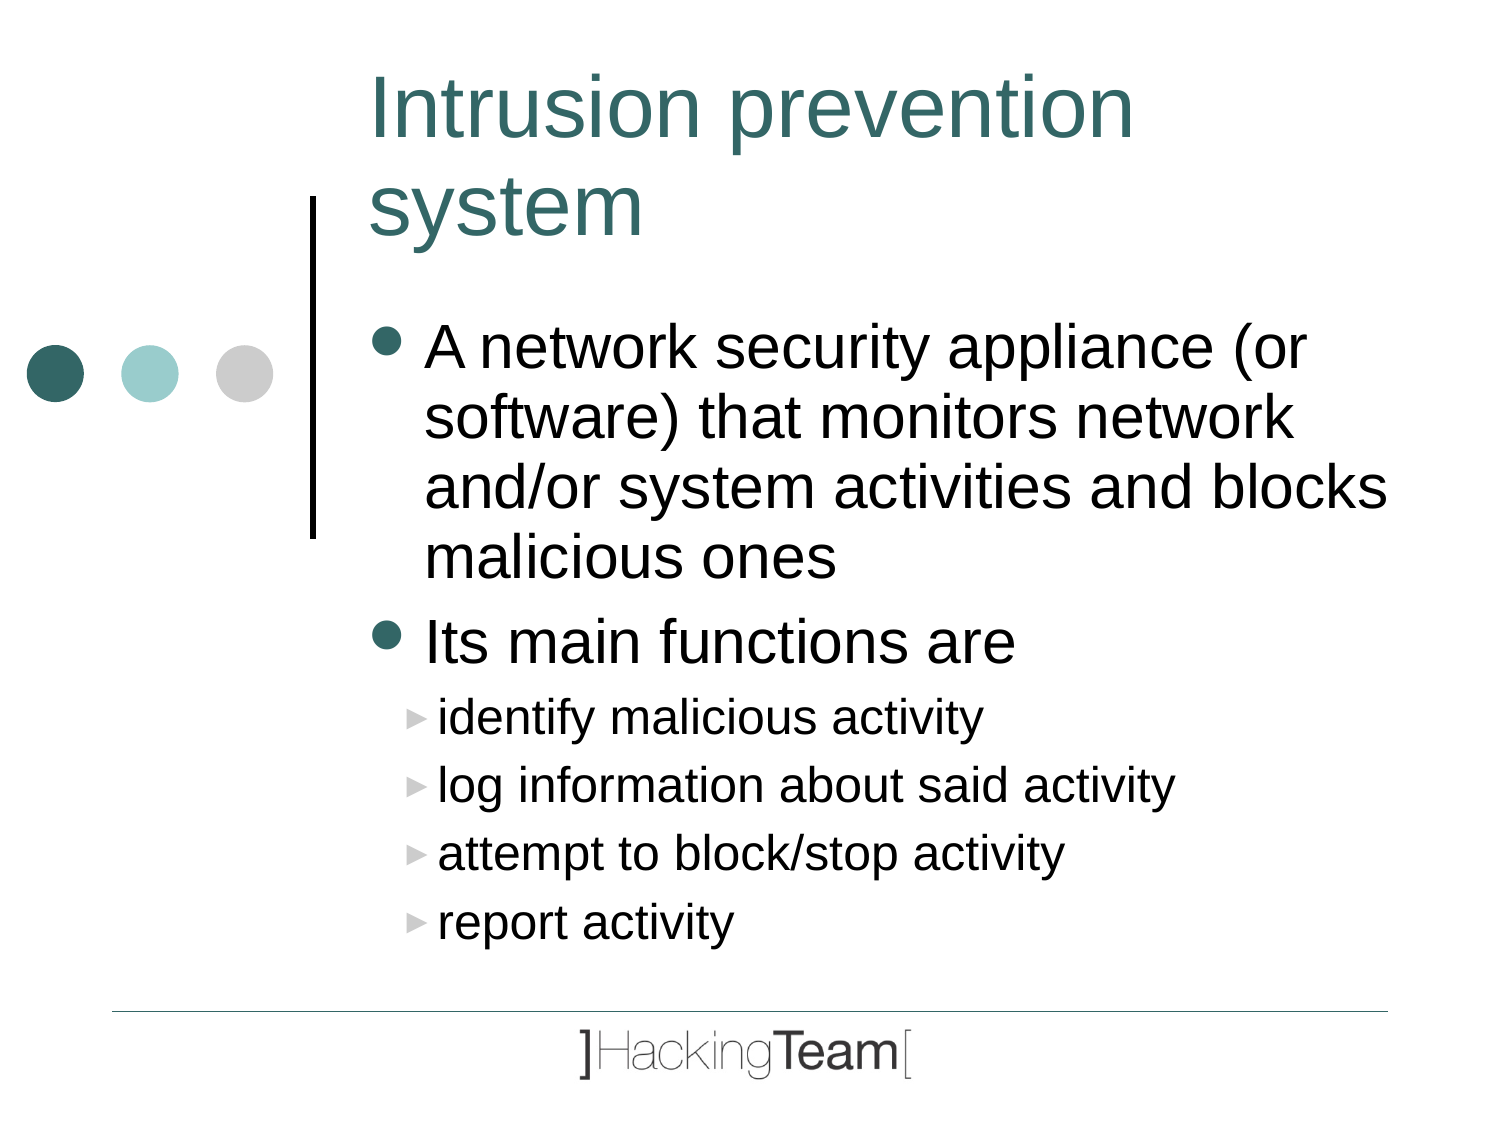

# Intrusion prevention system
A network security appliance (or software) that monitors network and/or system activities and blocks malicious ones
Its main functions are
identify malicious activity
log information about said activity
attempt to block/stop activity
report activity